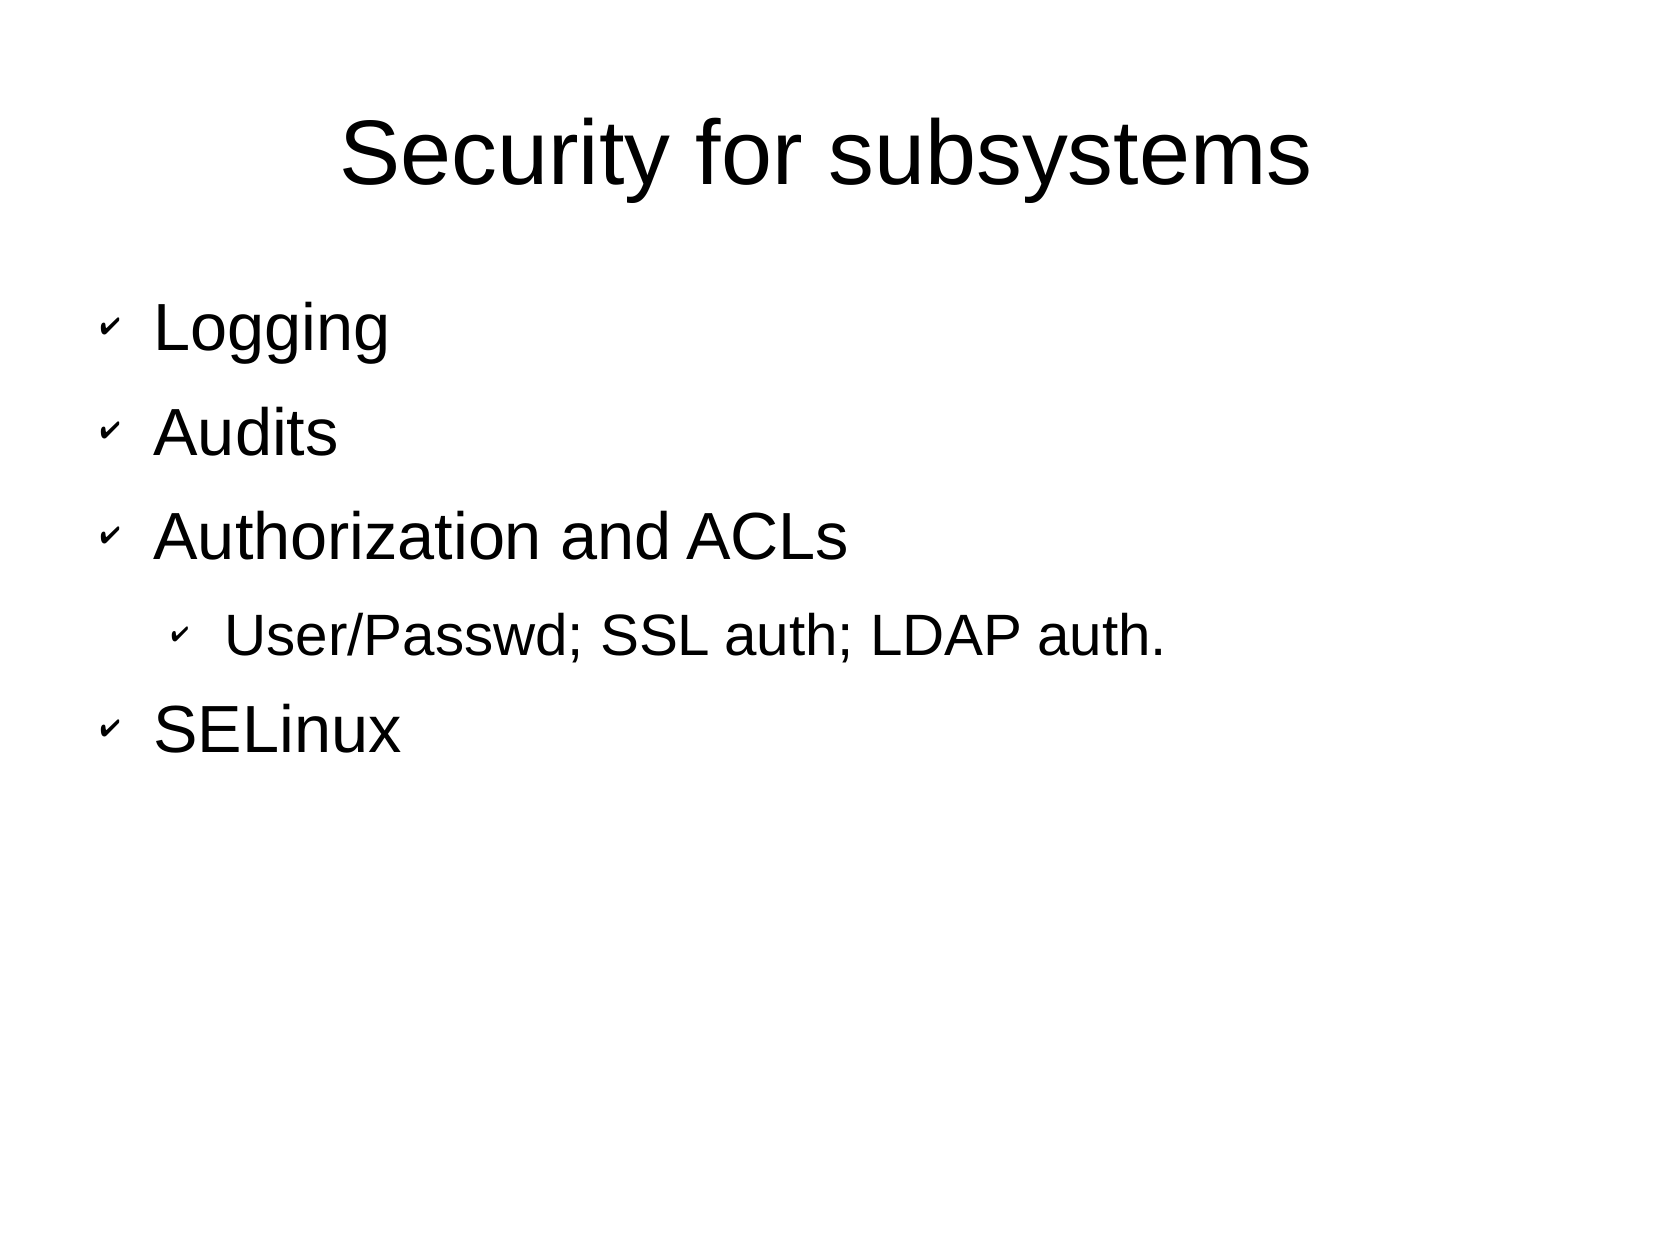

# Security for subsystems
Logging
Audits
Authorization and ACLs
User/Passwd; SSL auth; LDAP auth.
SELinux